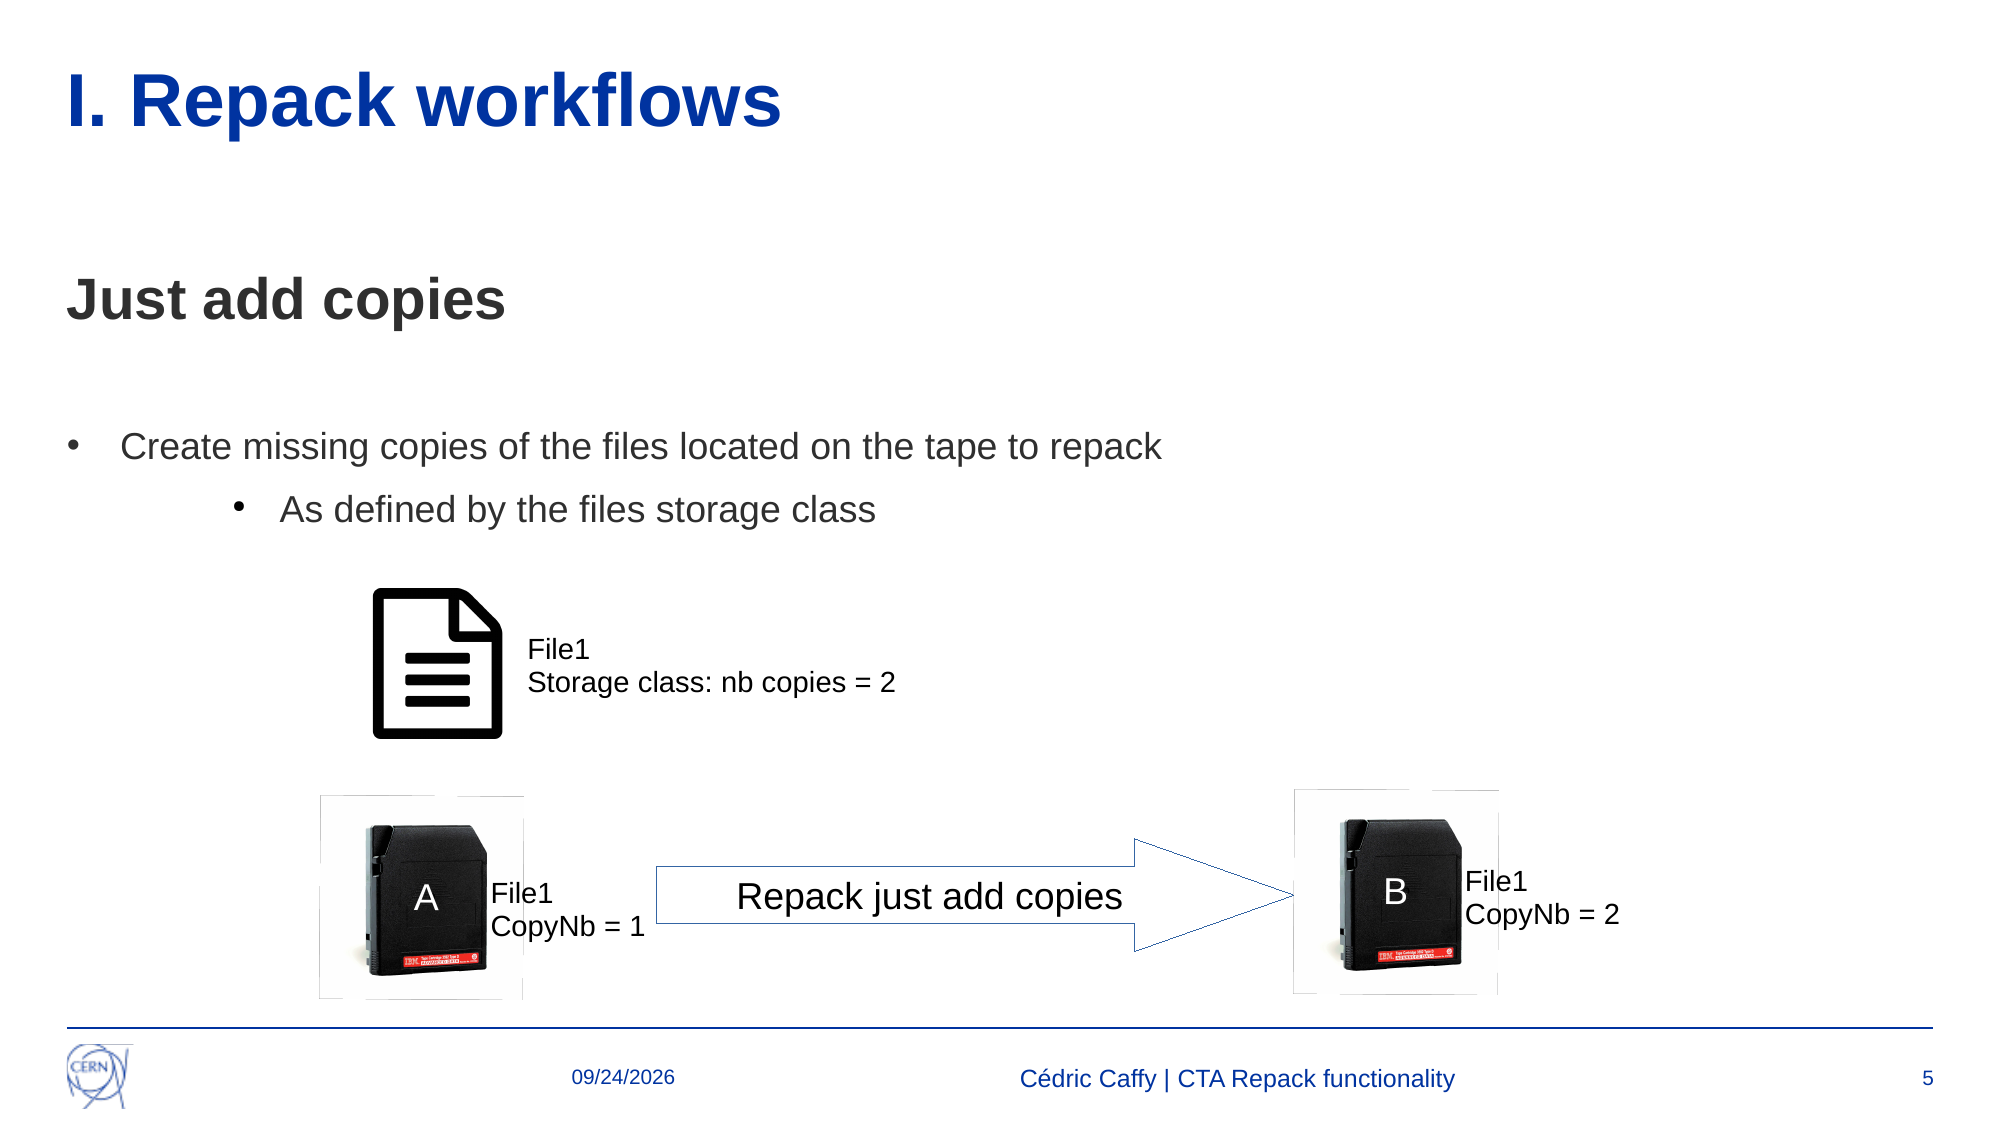

I. Repack workflows
# Just add copies
Create missing copies of the files located on the tape to repack
As defined by the files storage class
File1
Storage class: nb copies = 2
B
File1
CopyNb = 2
 A
File1
CopyNb = 1
Repack just add copies
Cédric Caffy | CTA Repack functionality